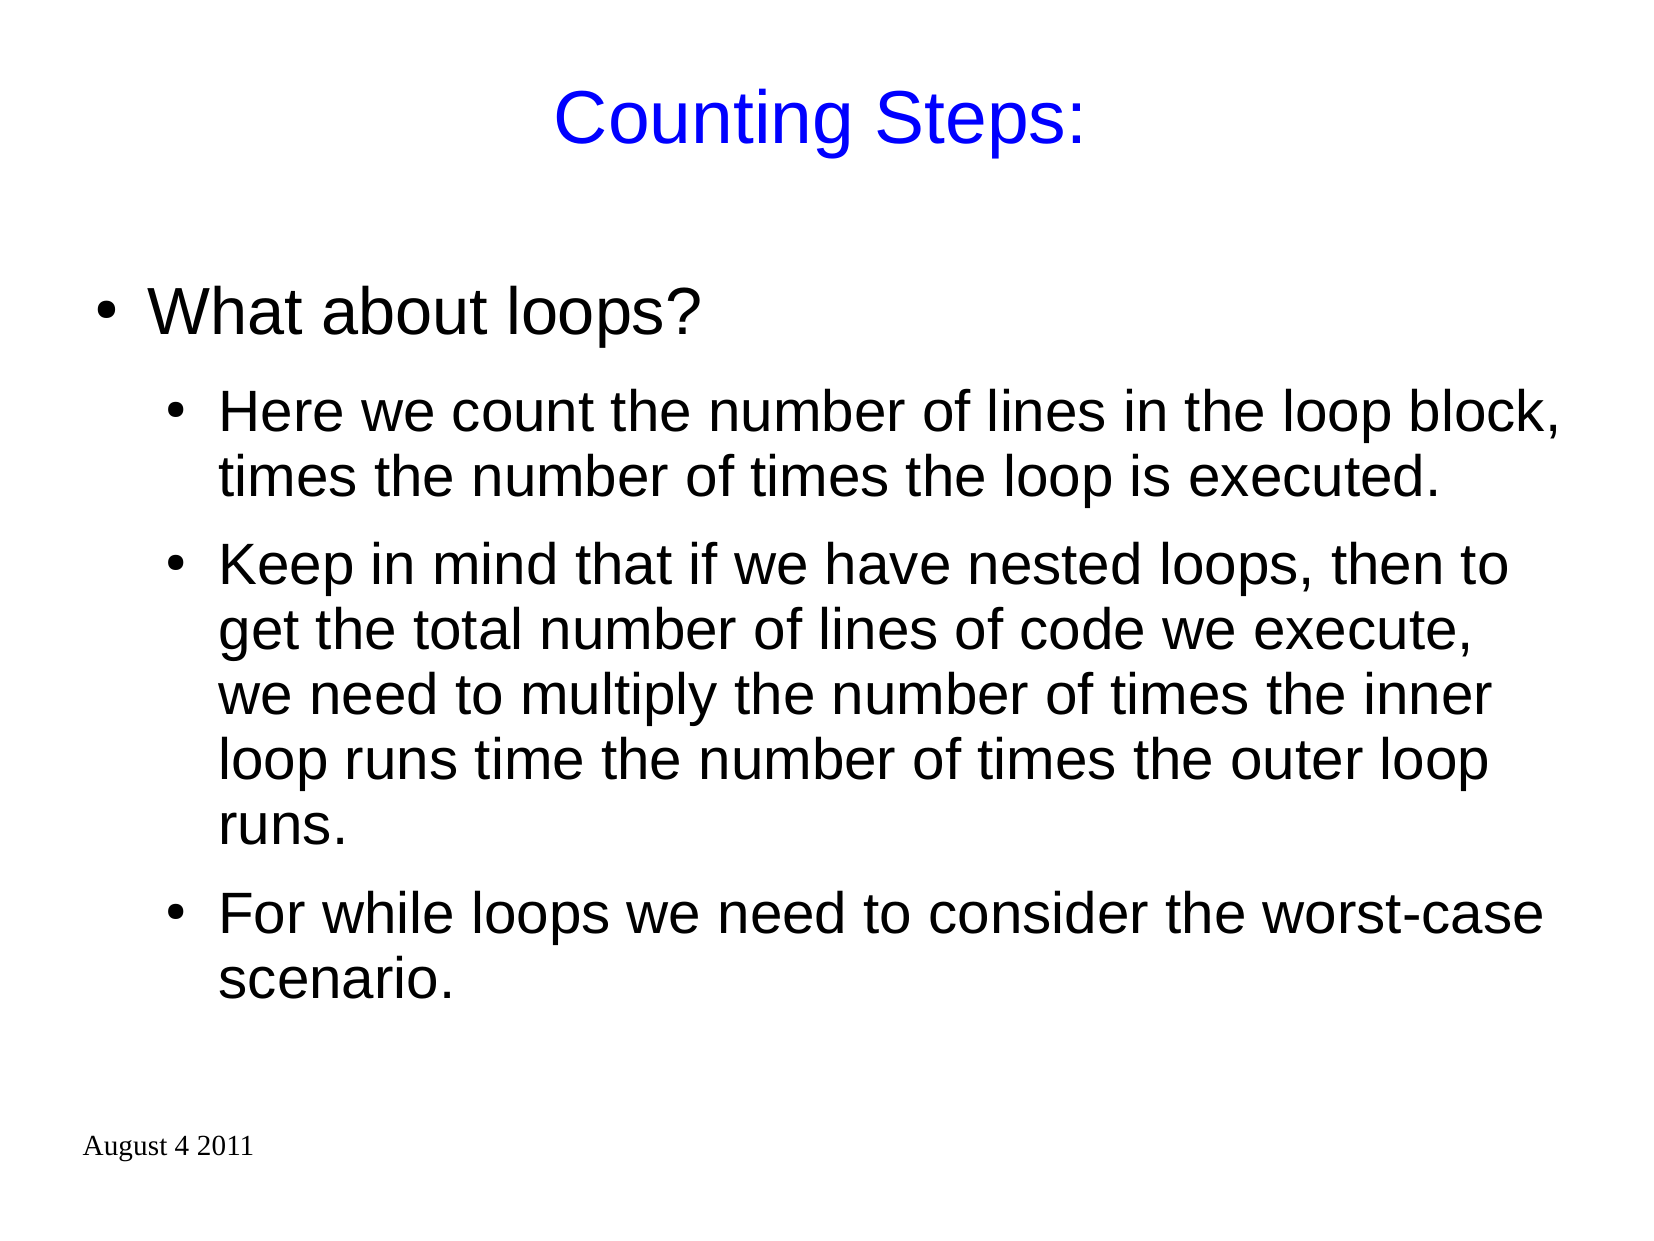

# Counting Steps:
What about loops?
Here we count the number of lines in the loop block, times the number of times the loop is executed.
Keep in mind that if we have nested loops, then to get the total number of lines of code we execute, we need to multiply the number of times the inner loop runs time the number of times the outer loop runs.
For while loops we need to consider the worst-case scenario.
August 4 2011